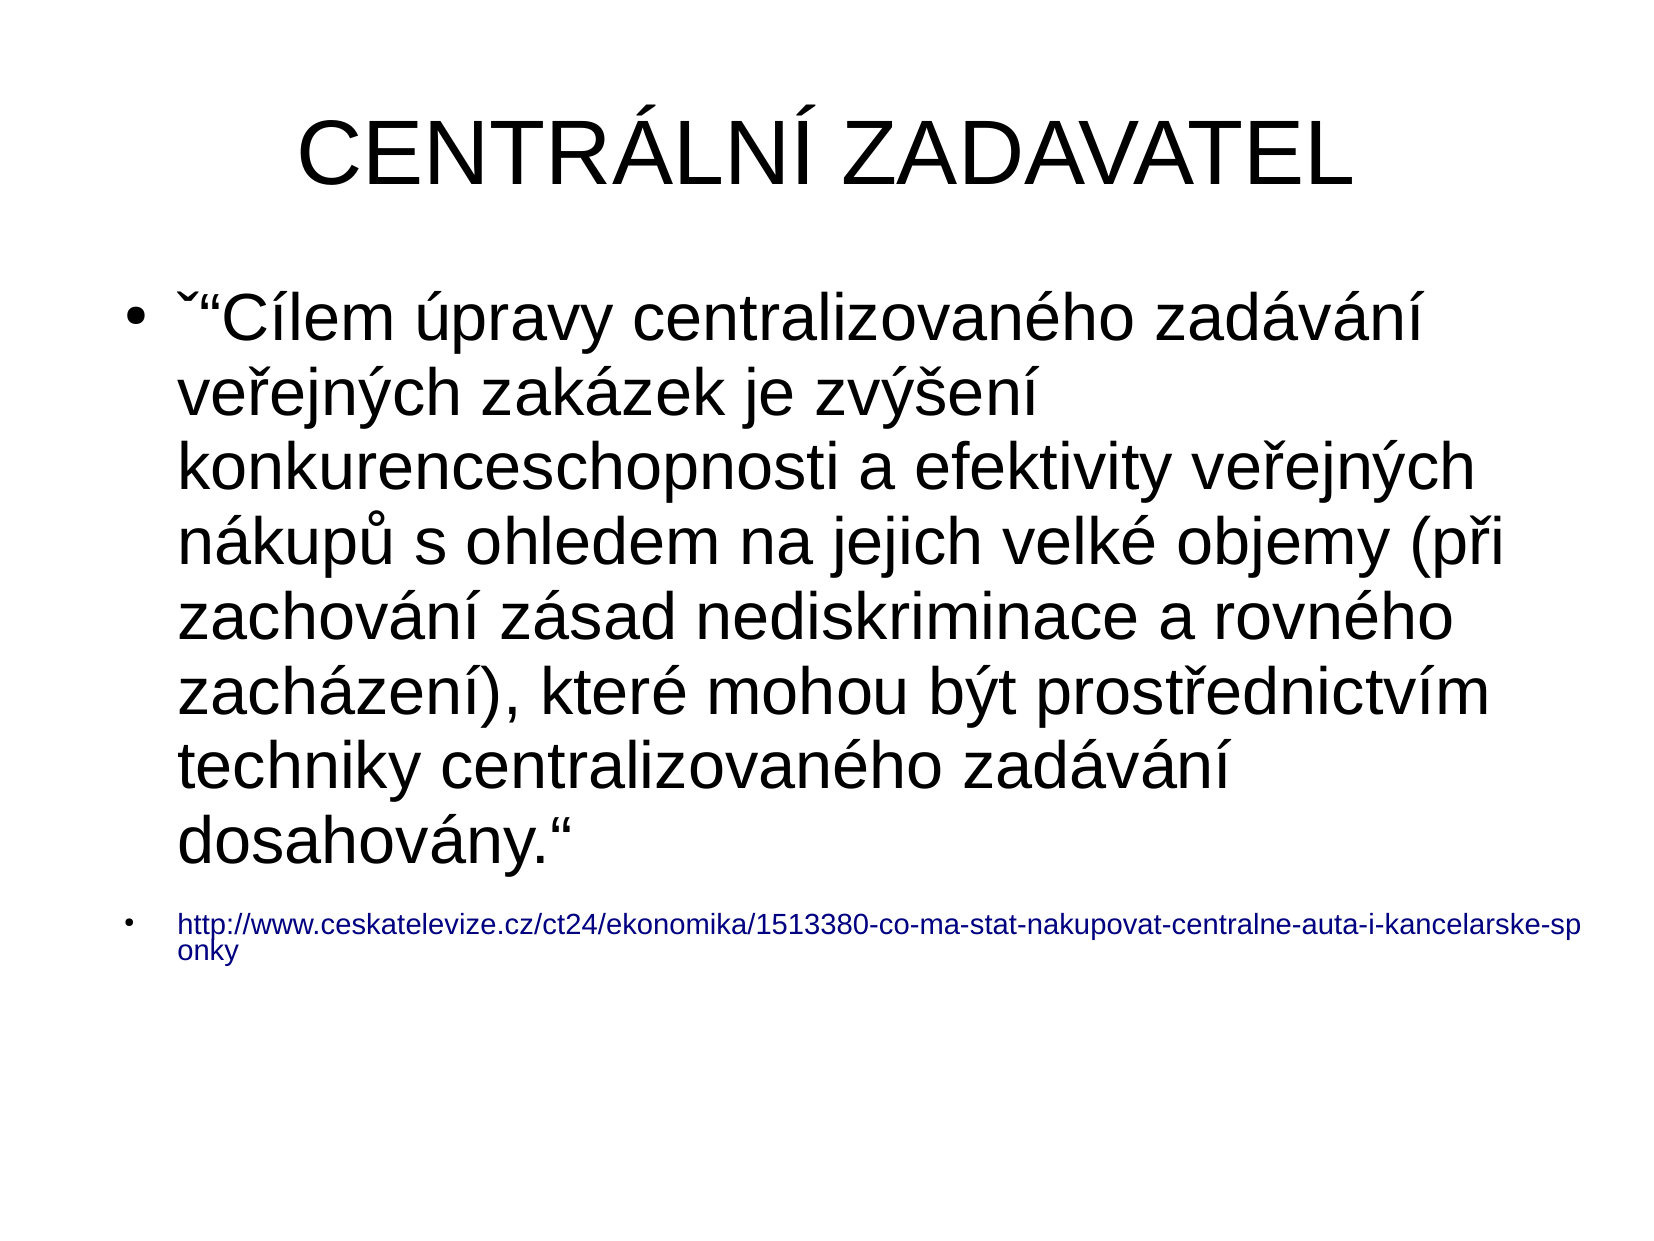

# CENTRÁLNÍ ZADAVATEL
ˇ“Cílem úpravy centralizovaného zadávání veřejných zakázek je zvýšení konkurenceschopnosti a efektivity veřejných nákupů s ohledem na jejich velké objemy (při zachování zásad nediskriminace a rovného zacházení), které mohou být prostřednictvím techniky centralizovaného zadávání dosahovány.“
http://www.ceskatelevize.cz/ct24/ekonomika/1513380-co-ma-stat-nakupovat-centralne-auta-i-kancelarske-sponky